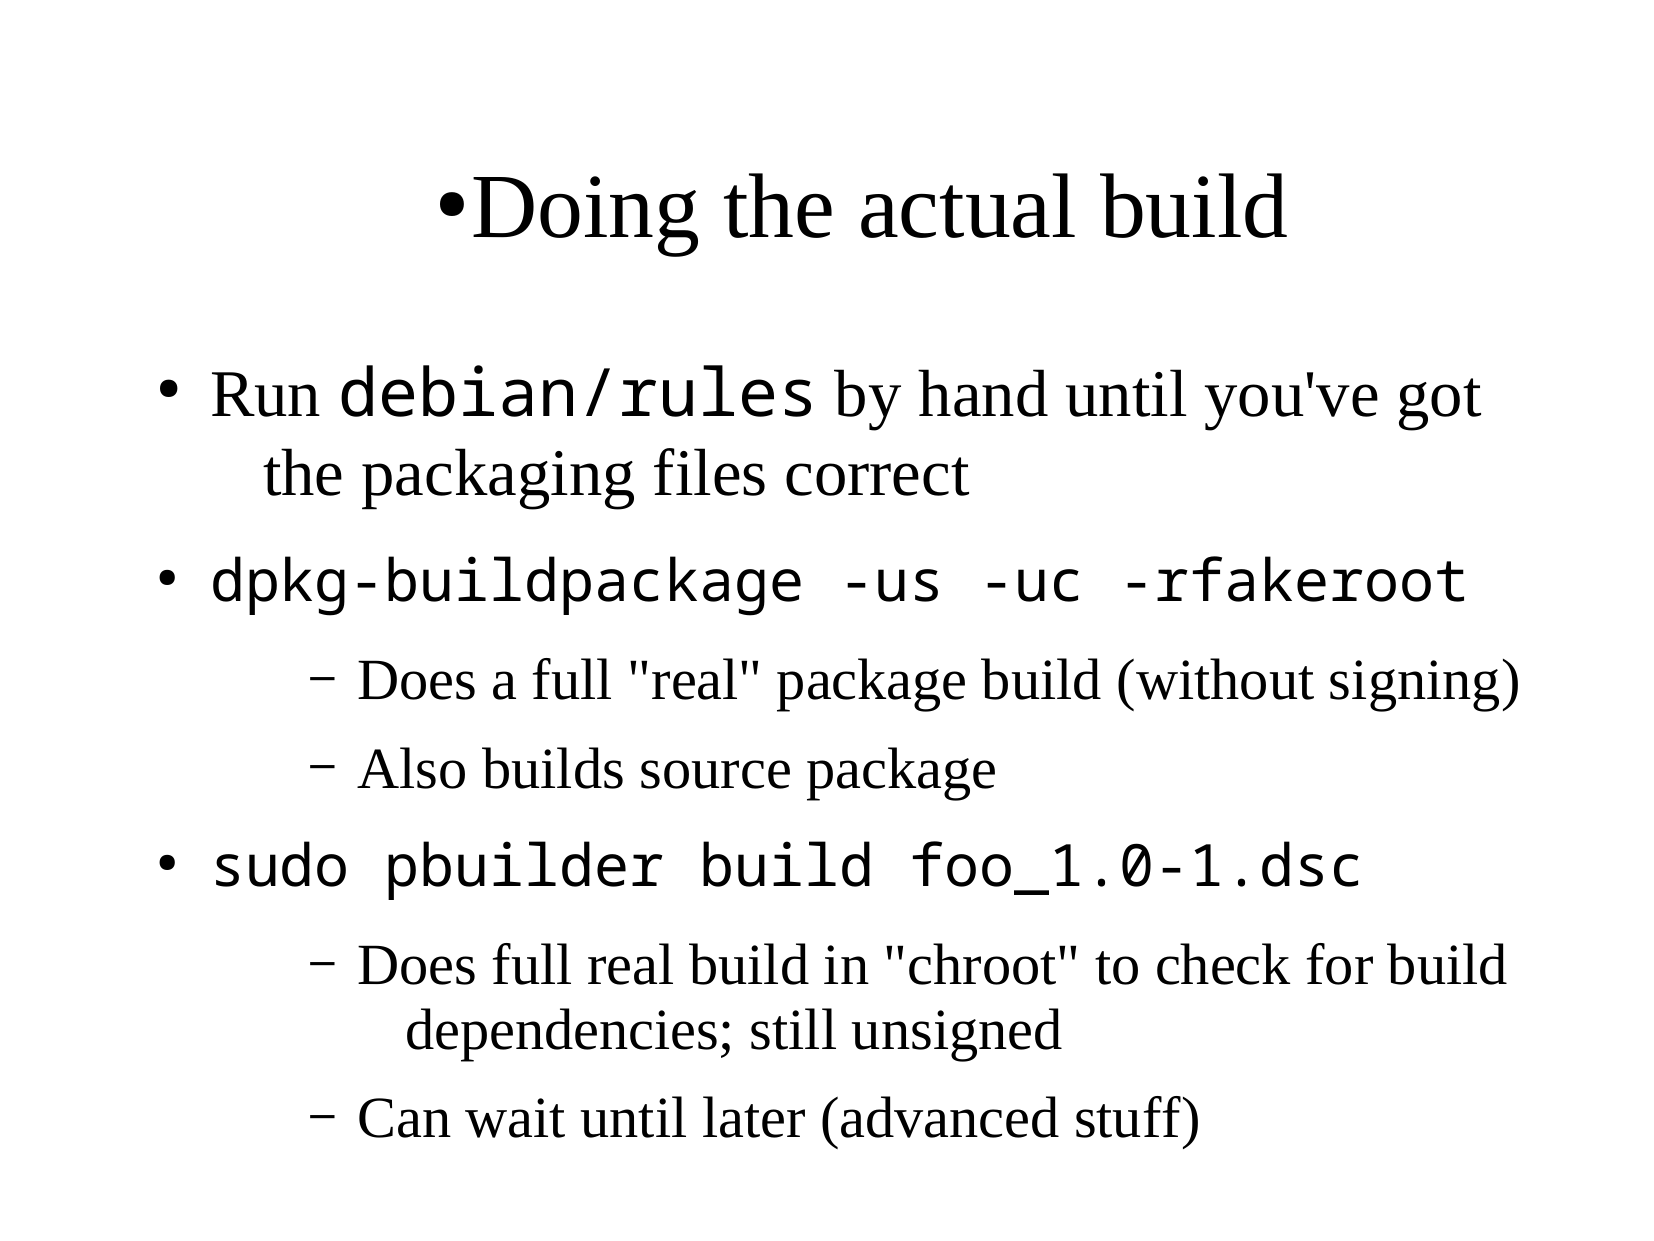

# Doing the actual build
Run debian/rules by hand until you've got the packaging files correct
dpkg-buildpackage -us -uc -rfakeroot
Does a full "real" package build (without signing)
Also builds source package
sudo pbuilder build foo_1.0-1.dsc
Does full real build in "chroot" to check for build dependencies; still unsigned
Can wait until later (advanced stuff)